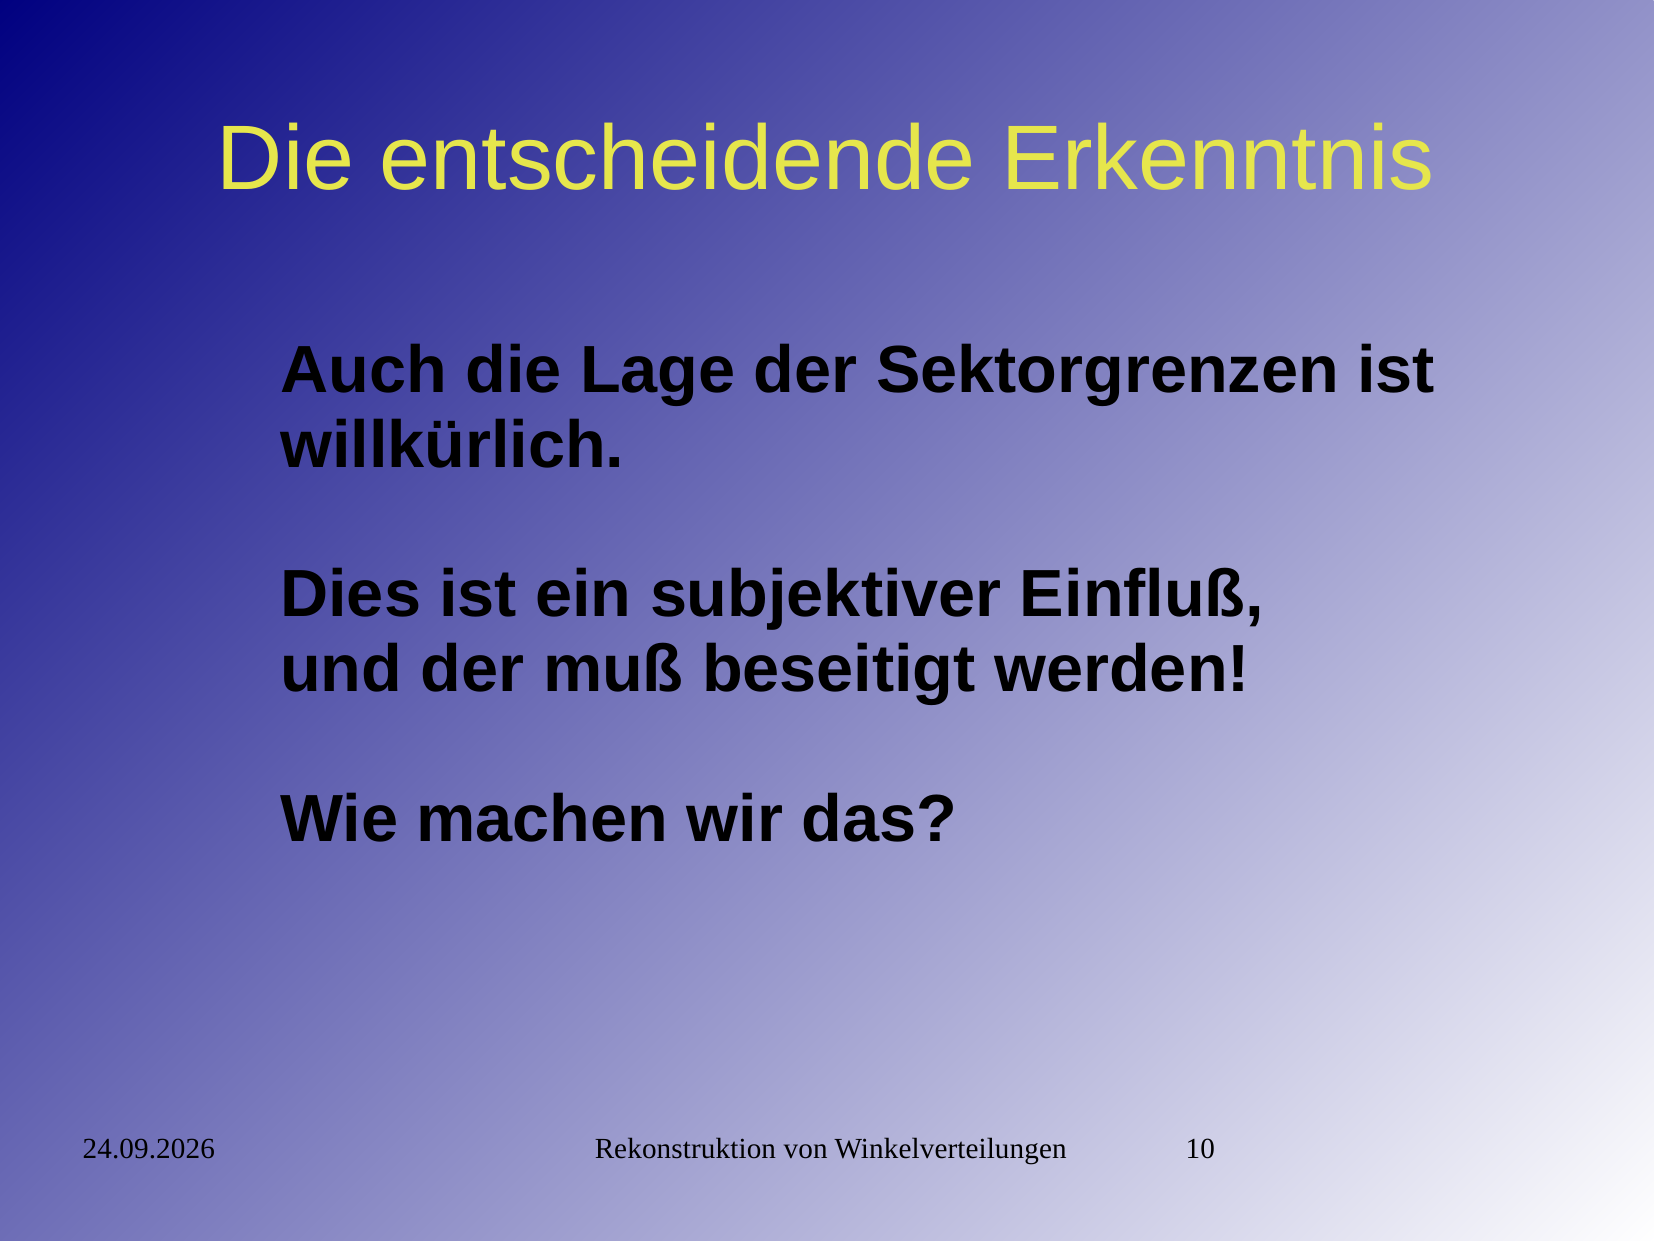

# Die entscheidende Erkenntnis
Auch die Lage der Sektorgrenzen ist willkürlich.
Dies ist ein subjektiver Einfluß,
und der muß beseitigt werden!
Wie machen wir das?
 Rekonstruktion von Winkelverteilungen